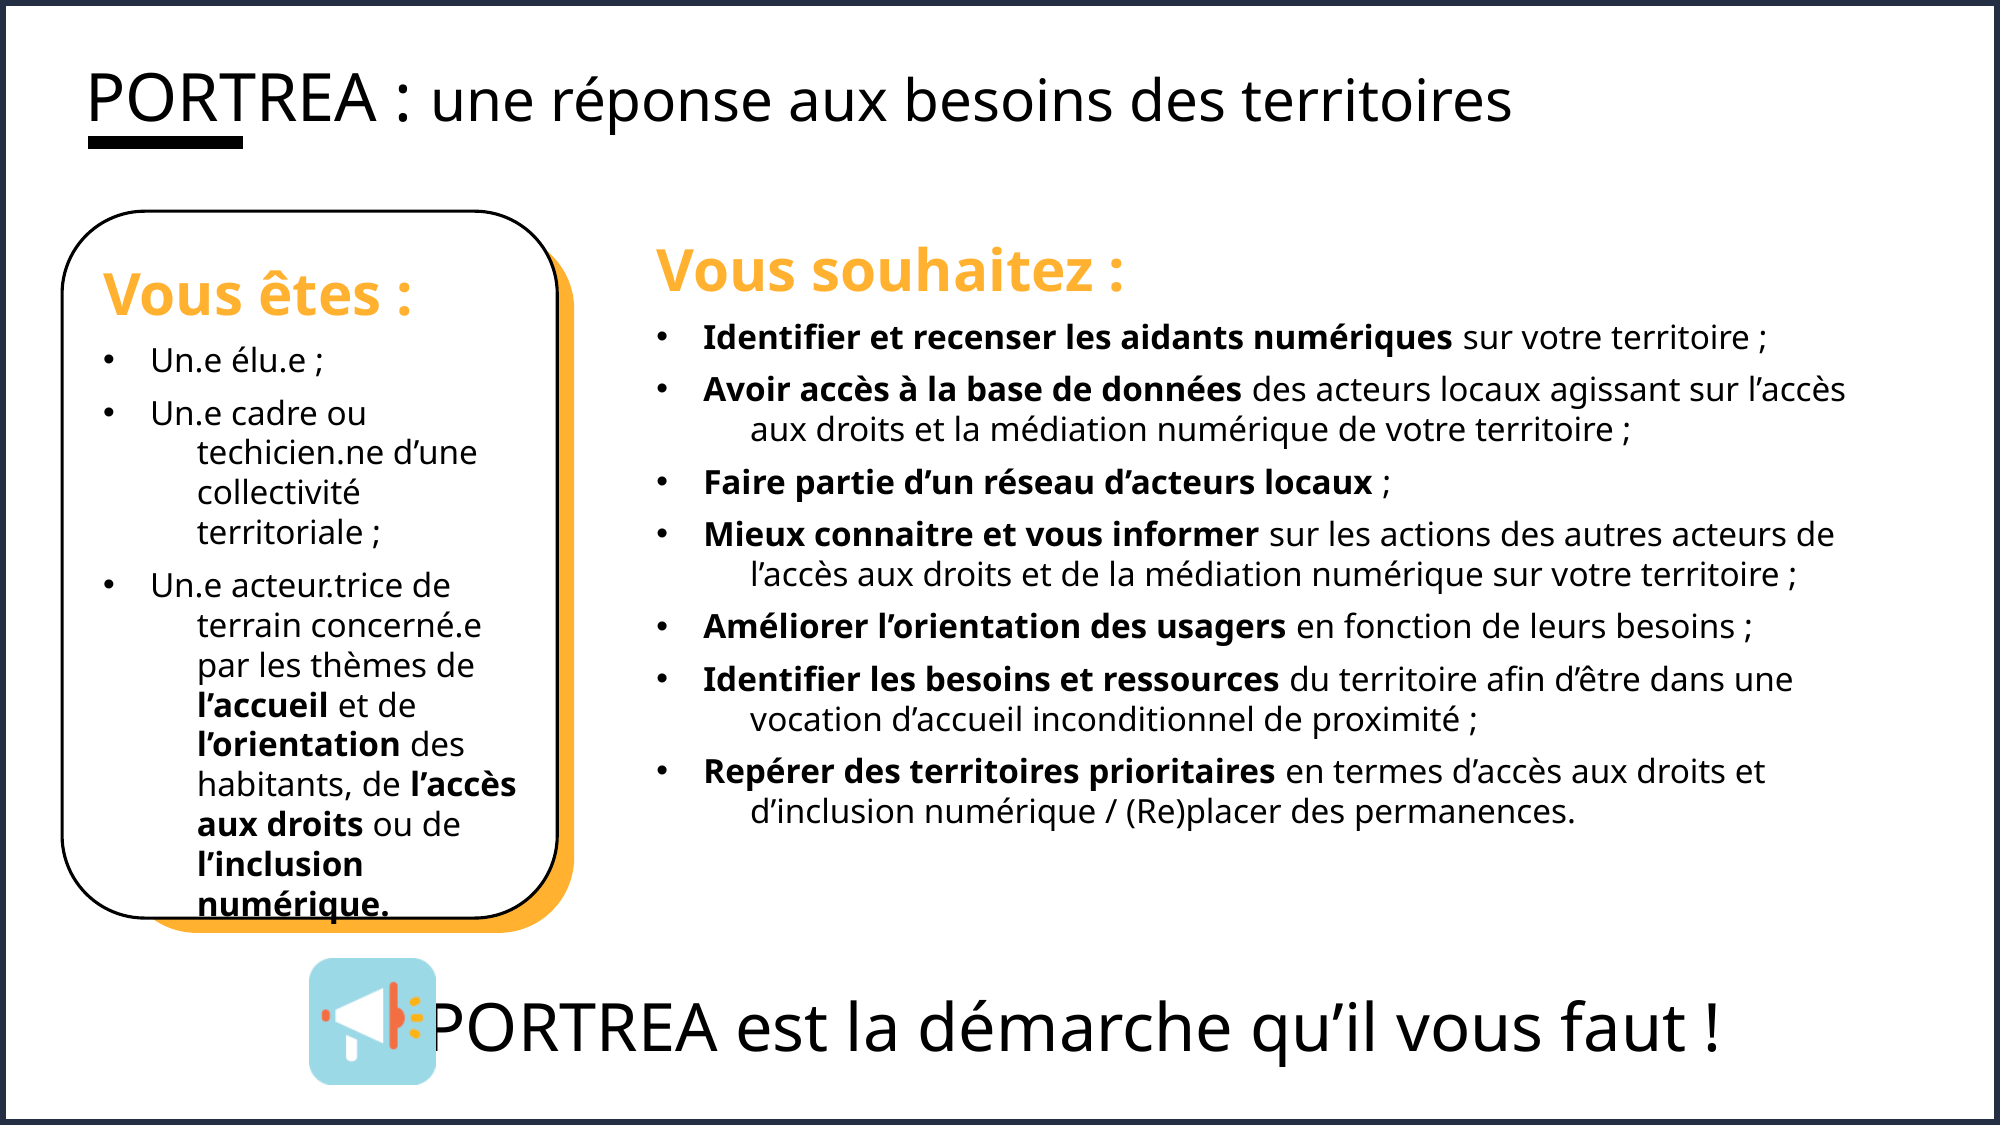

PORTREA : une réponse aux besoins des territoires
Vous souhaitez :
Identifier et recenser les aidants numériques sur votre territoire ;
Avoir accès à la base de données des acteurs locaux agissant sur l’accès aux droits et la médiation numérique de votre territoire ;
Faire partie d’un réseau d’acteurs locaux ;
Mieux connaitre et vous informer sur les actions des autres acteurs de l’accès aux droits et de la médiation numérique sur votre territoire ;
Améliorer l’orientation des usagers en fonction de leurs besoins ;
Identifier les besoins et ressources du territoire afin d’être dans une vocation d’accueil inconditionnel de proximité ;
Repérer des territoires prioritaires en termes d’accès aux droits et d’inclusion numérique / (Re)placer des permanences.
Vous êtes :
Un.e élu.e ;
Un.e cadre ou techicien.ne d’une collectivité territoriale ;
Un.e acteur.trice de terrain concerné.e par les thèmes de l’accueil et de l’orientation des habitants, de l’accès aux droits ou de l’inclusion numérique.
PORTREA est la démarche qu’il vous faut !